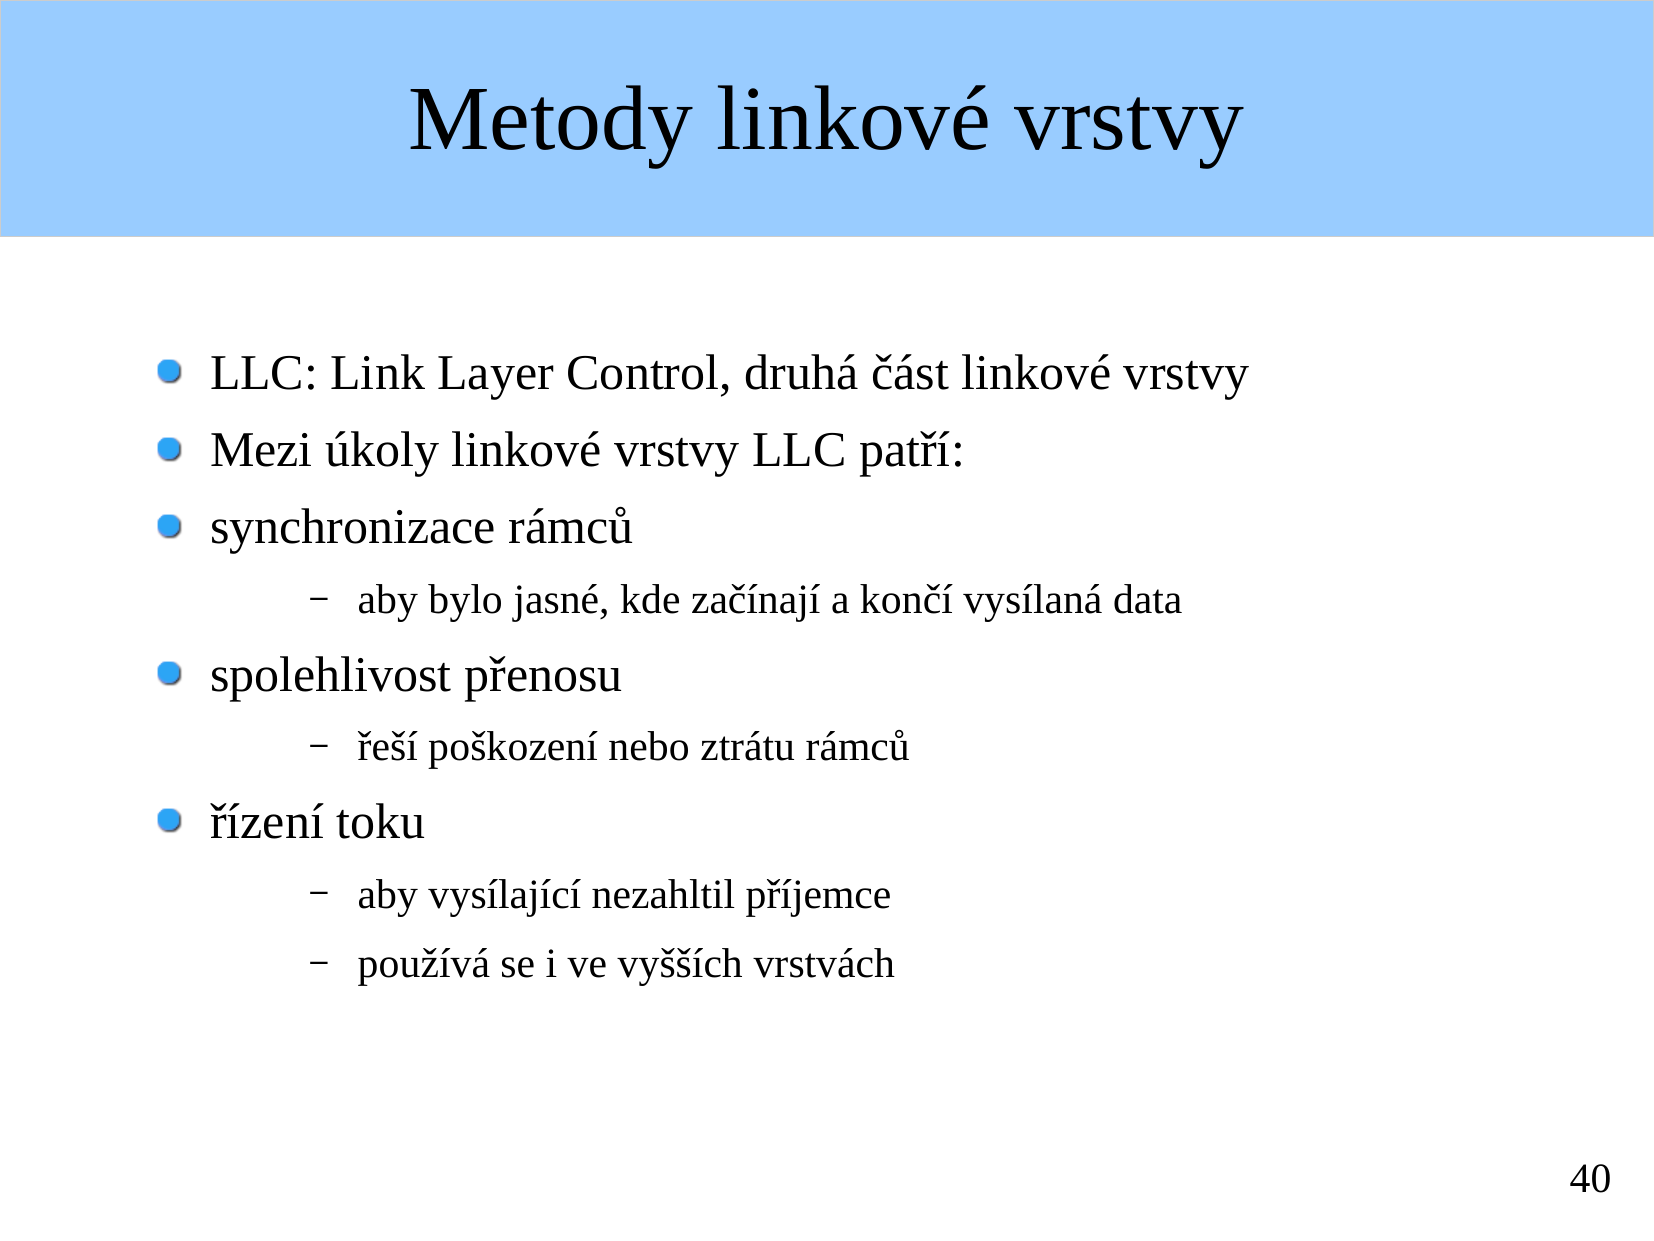

# Metody linkové vrstvy
LLC: Link Layer Control, druhá část linkové vrstvy
Mezi úkoly linkové vrstvy LLC patří:
synchronizace rámců
aby bylo jasné, kde začínají a končí vysílaná data
spolehlivost přenosu
řeší poškození nebo ztrátu rámců
řízení toku
aby vysílající nezahltil příjemce
používá se i ve vyšších vrstvách